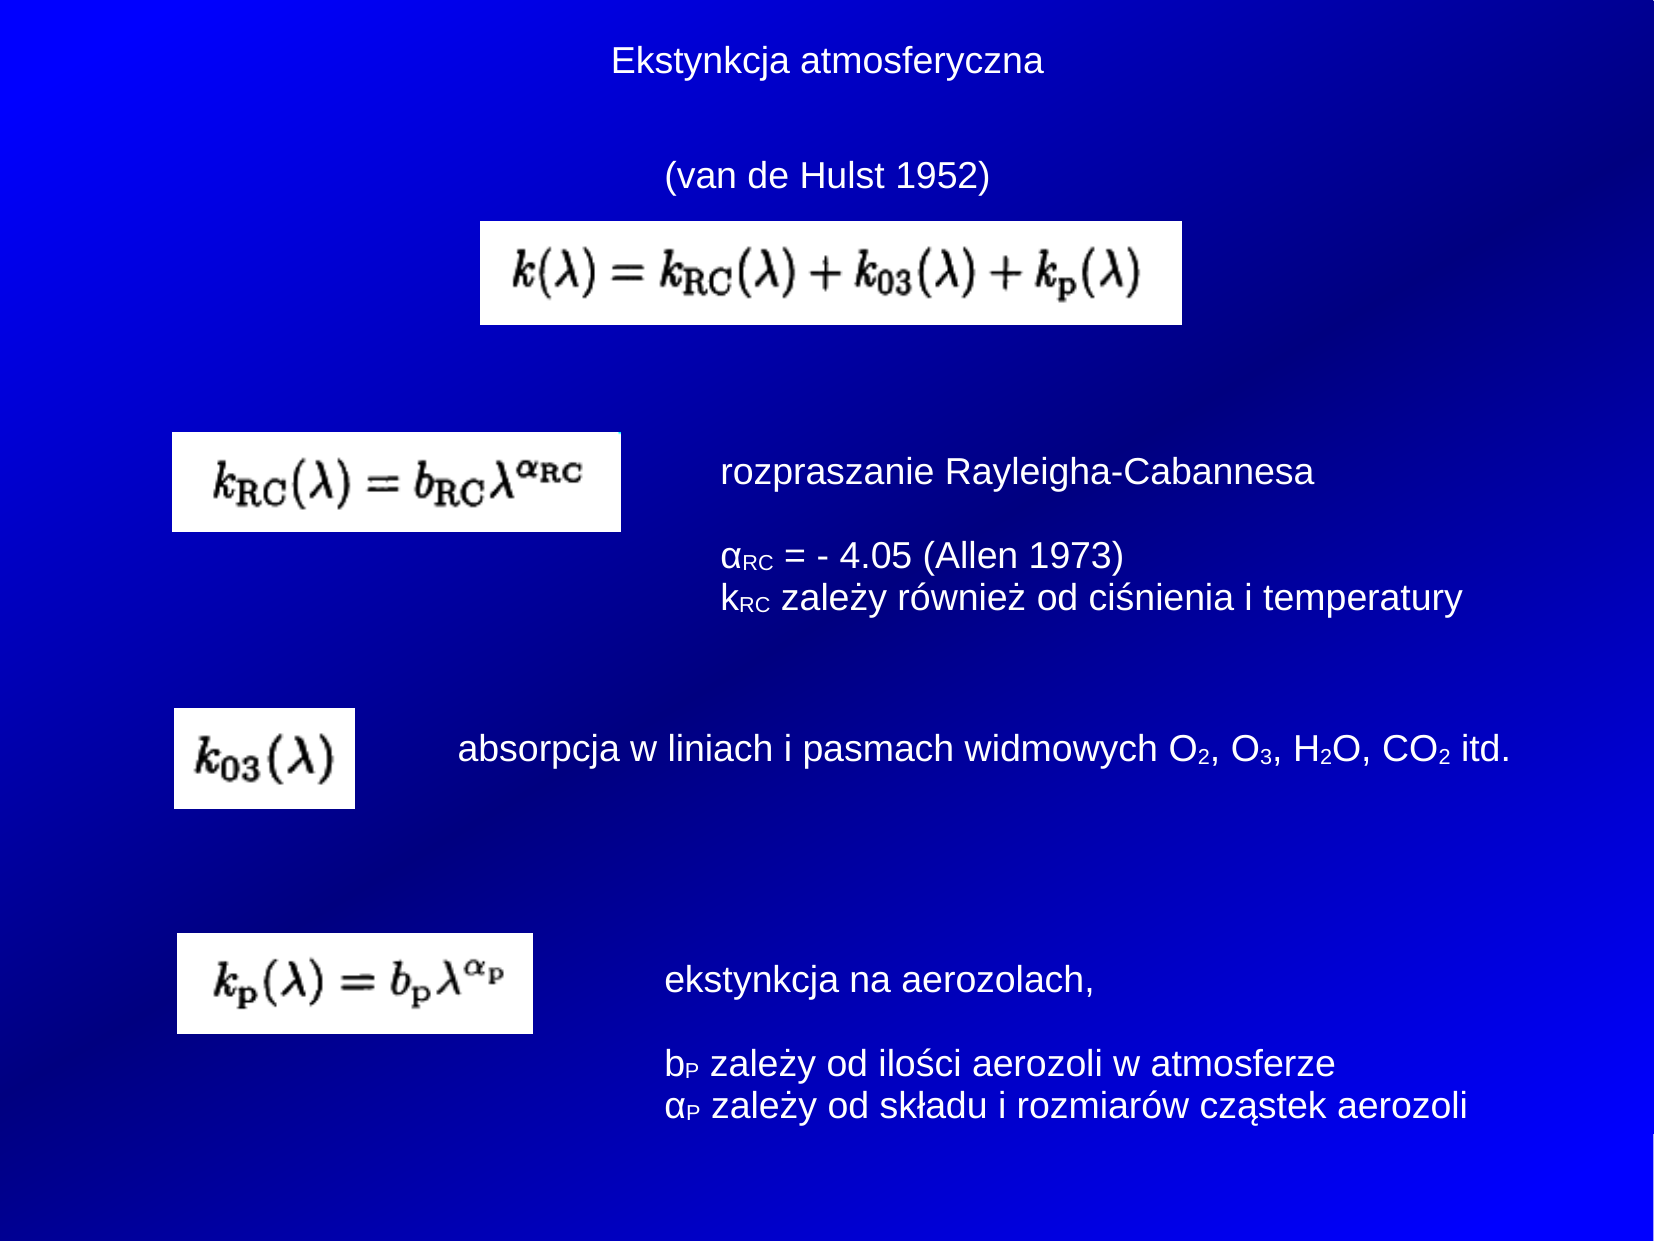

Ekstynkcja atmosferyczna
(van de Hulst 1952)
rozpraszanie Rayleigha-Cabannesa
αRC = - 4.05 (Allen 1973)
kRC zależy również od ciśnienia i temperatury
absorpcja w liniach i pasmach widmowych O2, O3, H2O, CO2 itd.
ekstynkcja na aerozolach,
bP zależy od ilości aerozoli w atmosferze
αP zależy od składu i rozmiarów cząstek aerozoli